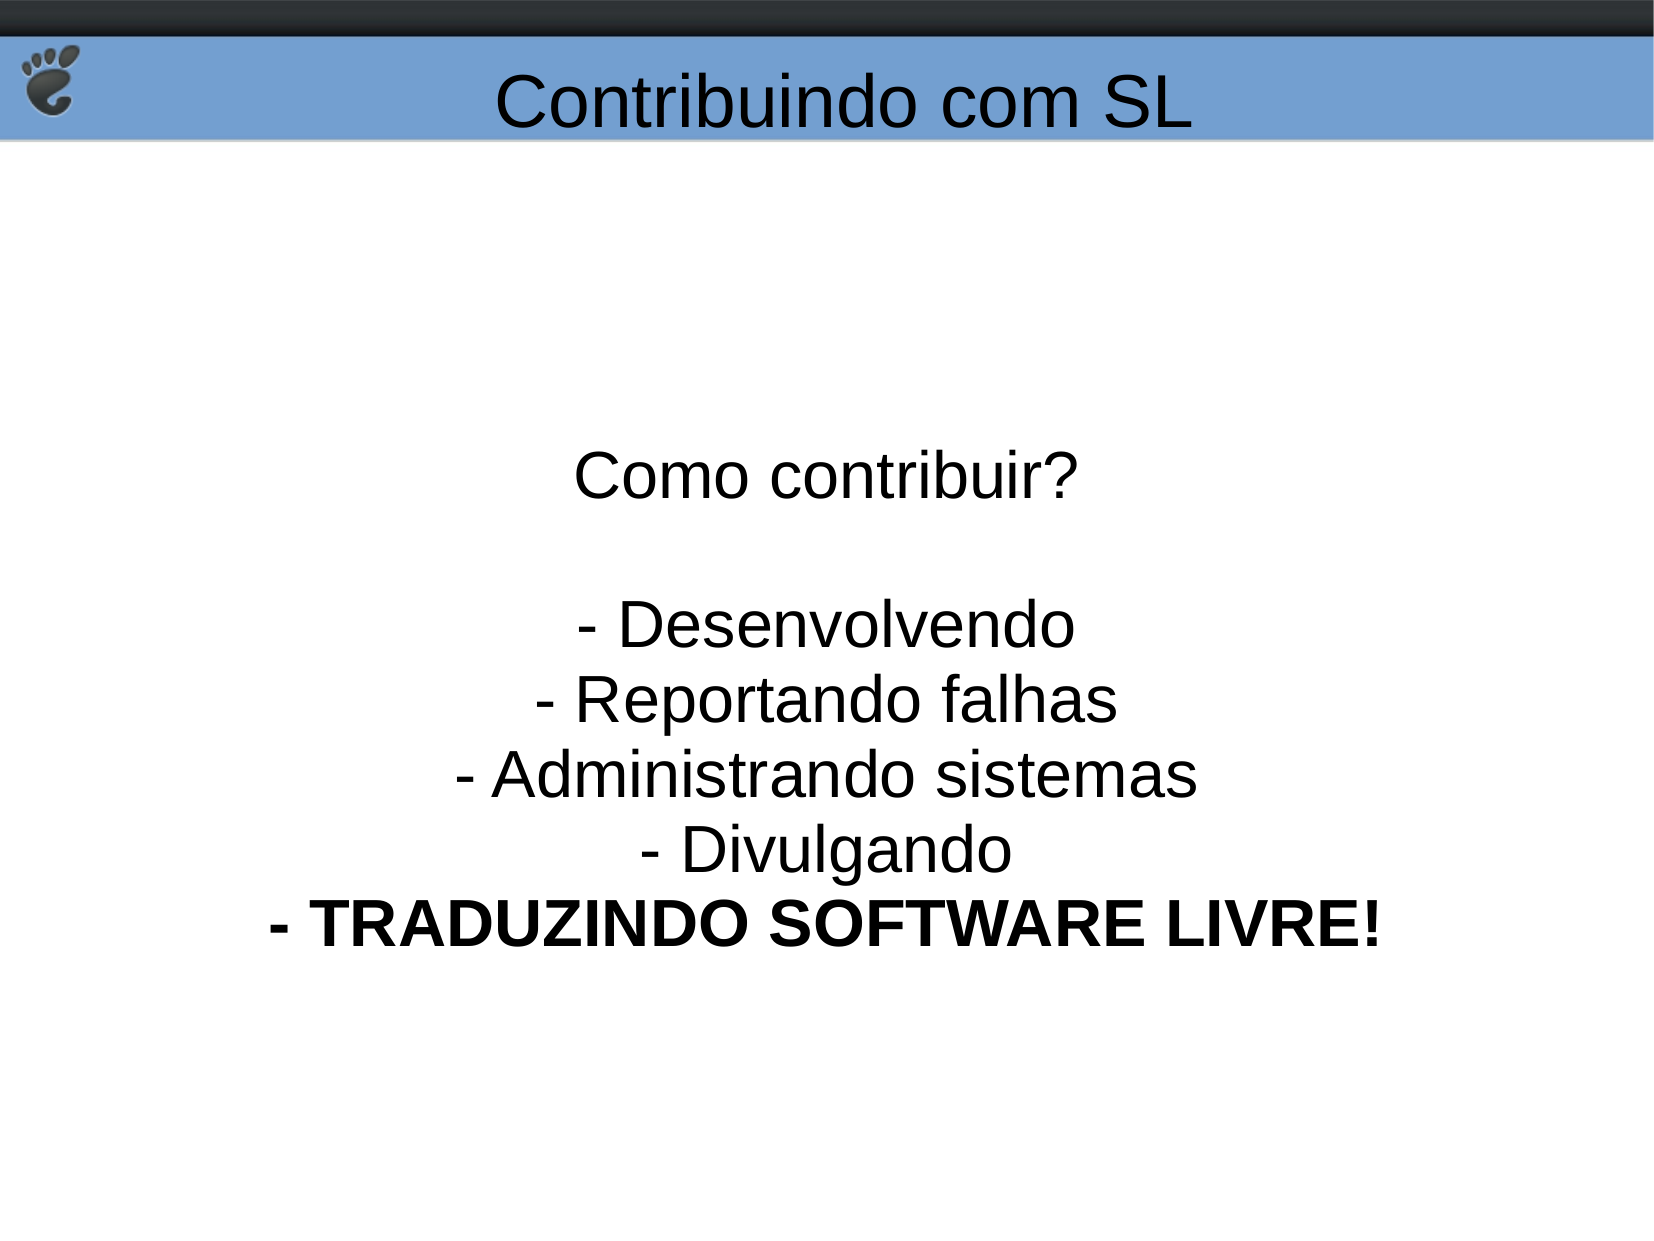

Contribuindo com SL
# Como contribuir?
- Desenvolvendo
- Reportando falhas
- Administrando sistemas
- Divulgando
- TRADUZINDO SOFTWARE LIVRE!